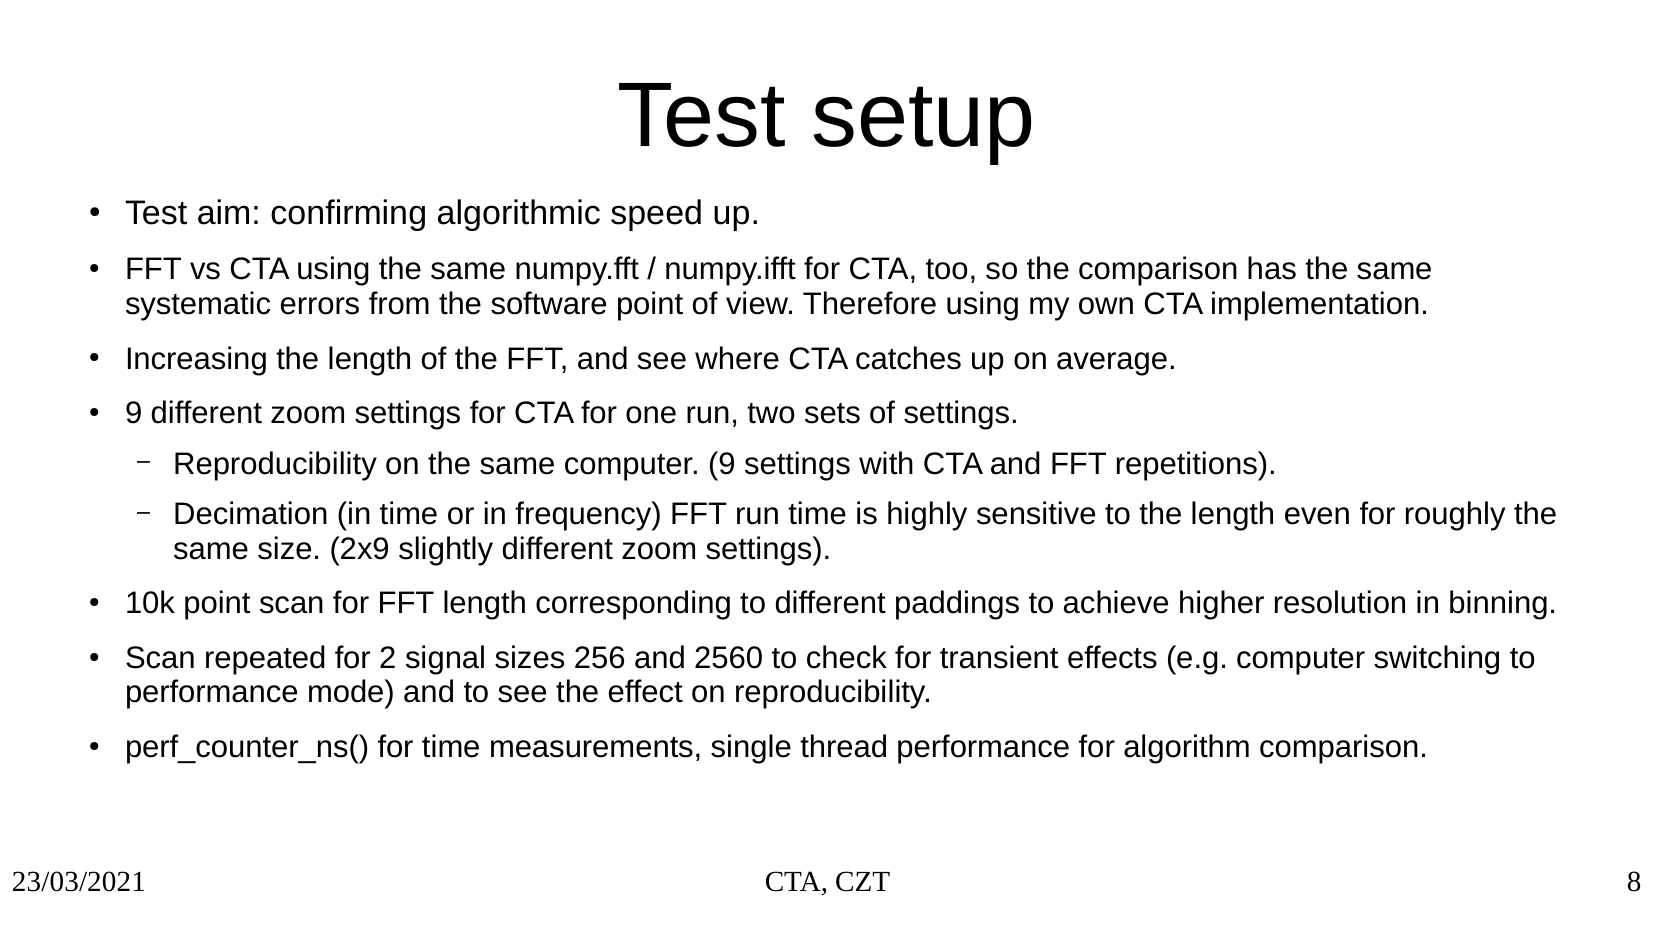

# Test setup
Test aim: confirming algorithmic speed up.
FFT vs CTA using the same numpy.fft / numpy.ifft for CTA, too, so the comparison has the same systematic errors from the software point of view. Therefore using my own CTA implementation.
Increasing the length of the FFT, and see where CTA catches up on average.
9 different zoom settings for CTA for one run, two sets of settings.
Reproducibility on the same computer. (9 settings with CTA and FFT repetitions).
Decimation (in time or in frequency) FFT run time is highly sensitive to the length even for roughly the same size. (2x9 slightly different zoom settings).
10k point scan for FFT length corresponding to different paddings to achieve higher resolution in binning.
Scan repeated for 2 signal sizes 256 and 2560 to check for transient effects (e.g. computer switching to performance mode) and to see the effect on reproducibility.
perf_counter_ns() for time measurements, single thread performance for algorithm comparison.
23/03/2021
CTA, CZT
8